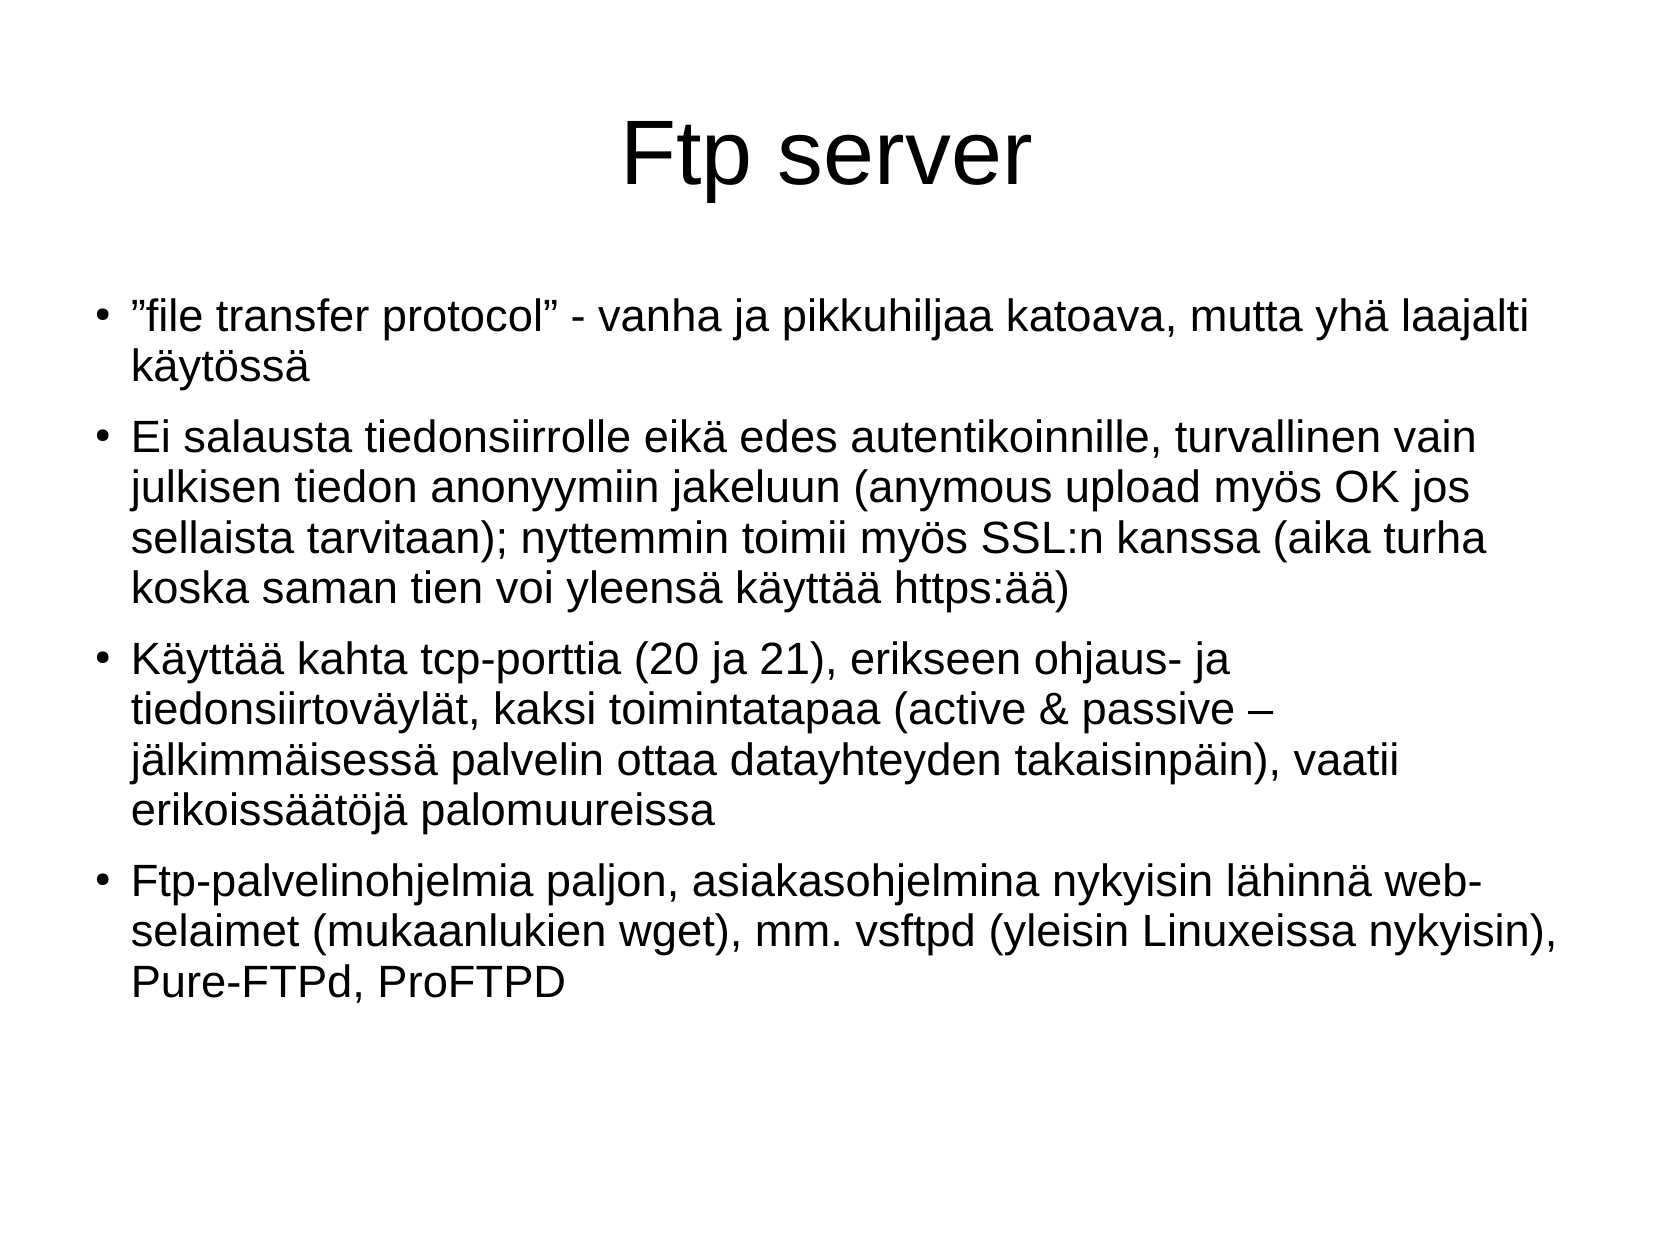

# Ftp server
”file transfer protocol” - vanha ja pikkuhiljaa katoava, mutta yhä laajalti käytössä
Ei salausta tiedonsiirrolle eikä edes autentikoinnille, turvallinen vain julkisen tiedon anonyymiin jakeluun (anymous upload myös OK jos sellaista tarvitaan); nyttemmin toimii myös SSL:n kanssa (aika turha koska saman tien voi yleensä käyttää https:ää)
Käyttää kahta tcp-porttia (20 ja 21), erikseen ohjaus- ja tiedonsiirtoväylät, kaksi toimintatapaa (active & passive – jälkimmäisessä palvelin ottaa datayhteyden takaisinpäin), vaatii erikoissäätöjä palomuureissa
Ftp-palvelinohjelmia paljon, asiakasohjelmina nykyisin lähinnä web-selaimet (mukaanlukien wget), mm. vsftpd (yleisin Linuxeissa nykyisin), Pure-FTPd, ProFTPD